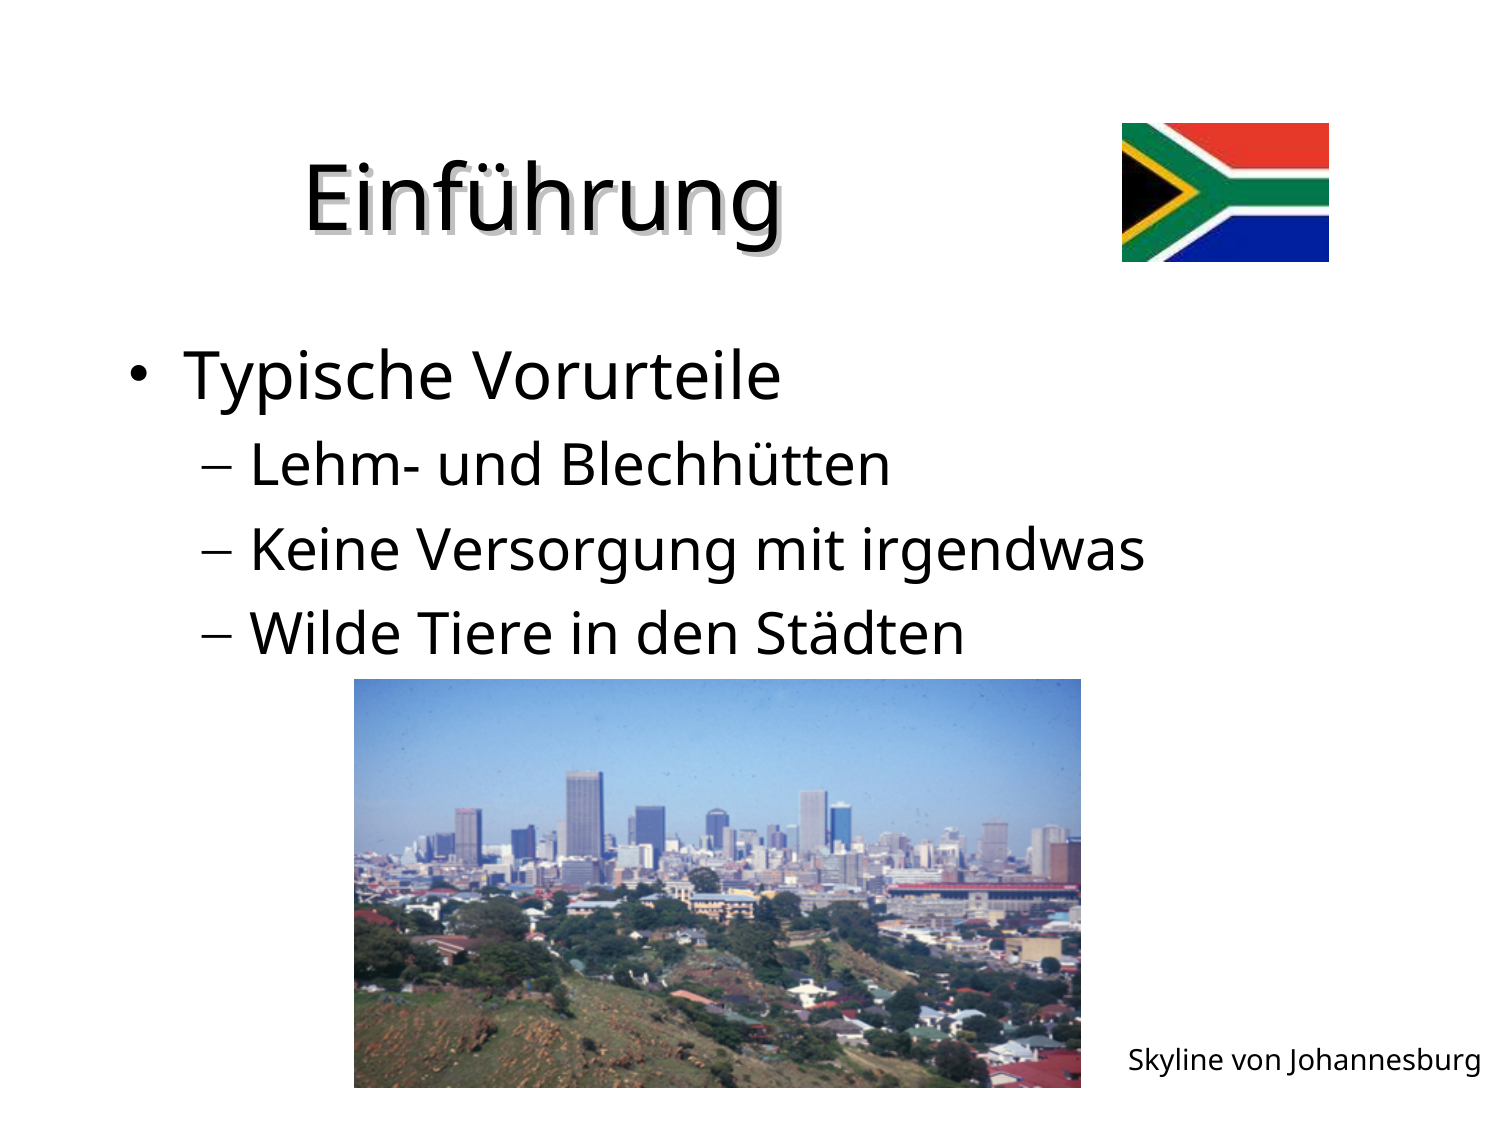

# Einführung
Typische Vorurteile
Lehm- und Blechhütten
Keine Versorgung mit irgendwas
Wilde Tiere in den Städten
Skyline von Johannesburg